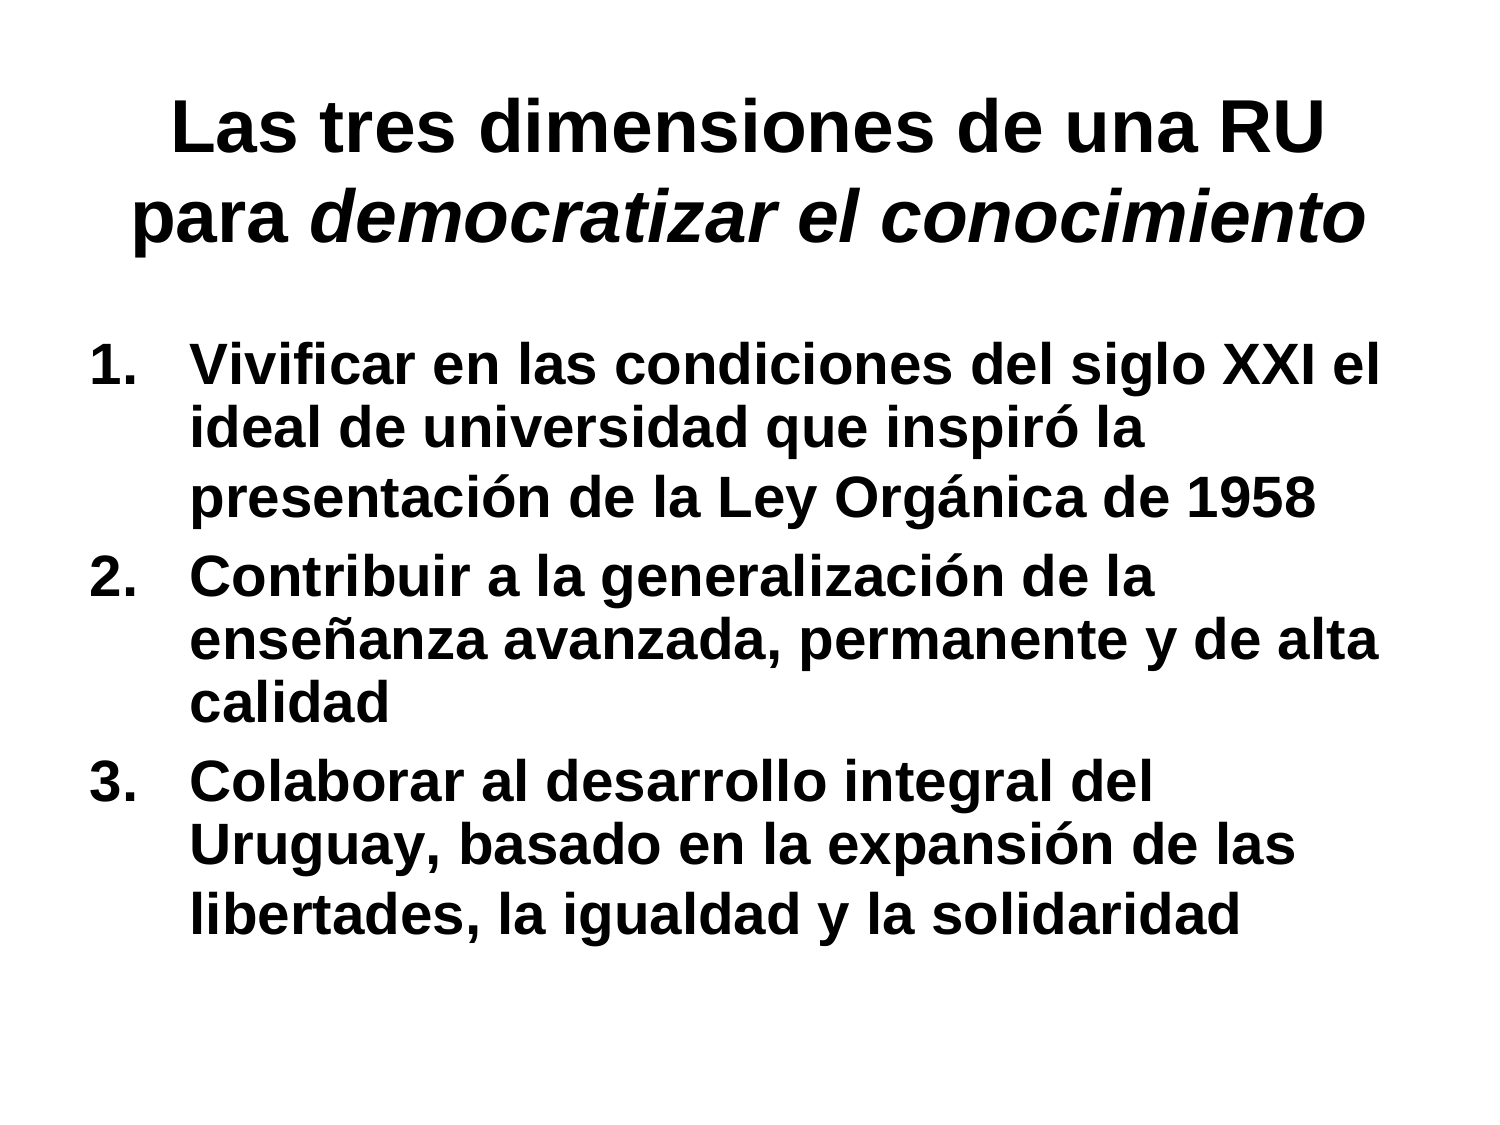

# Las tres dimensiones de una RU para democratizar el conocimiento
Vivificar en las condiciones del siglo XXI el ideal de universidad que inspiró la presentación de la Ley Orgánica de 1958
Contribuir a la generalización de la enseñanza avanzada, permanente y de alta calidad
Colaborar al desarrollo integral del Uruguay, basado en la expansión de las libertades, la igualdad y la solidaridad